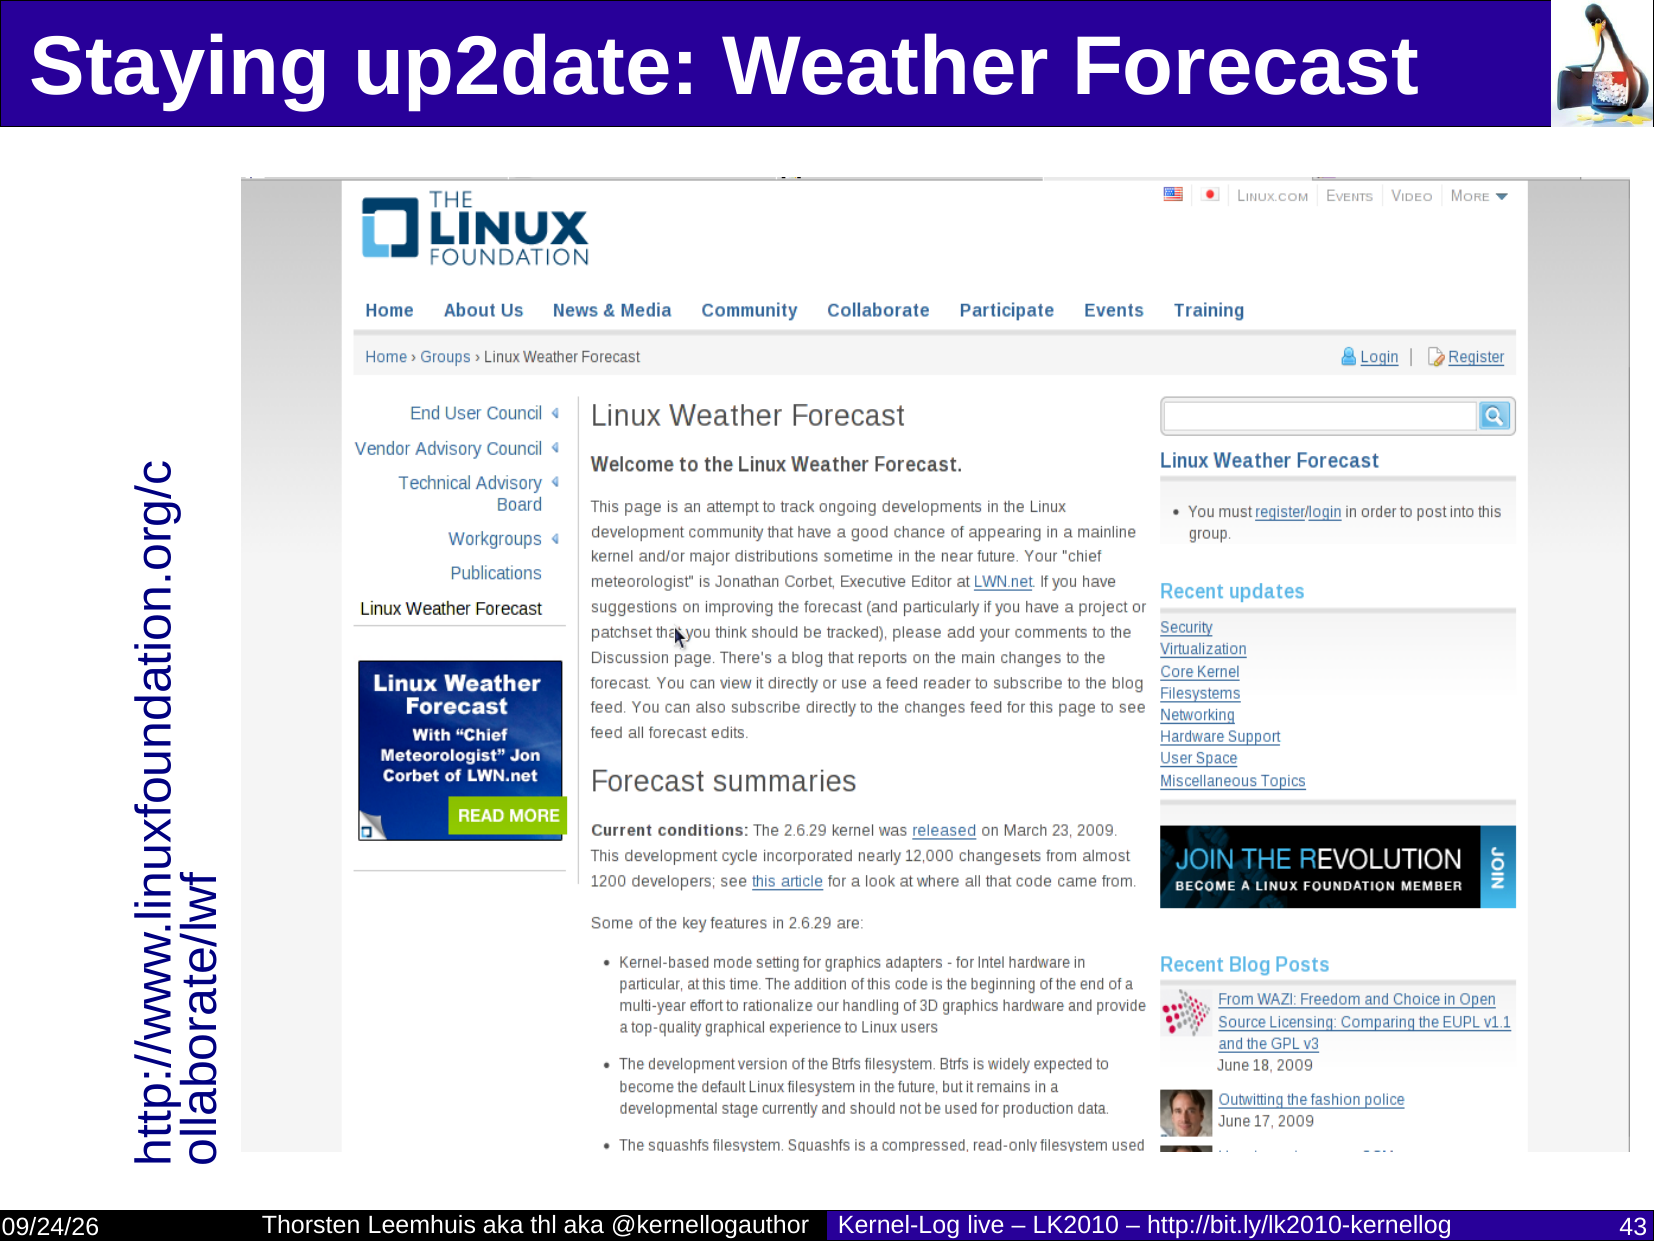

http://www.linuxfoundation.org/collaborate/lwf
# Staying up2date: Weather Forecast
43